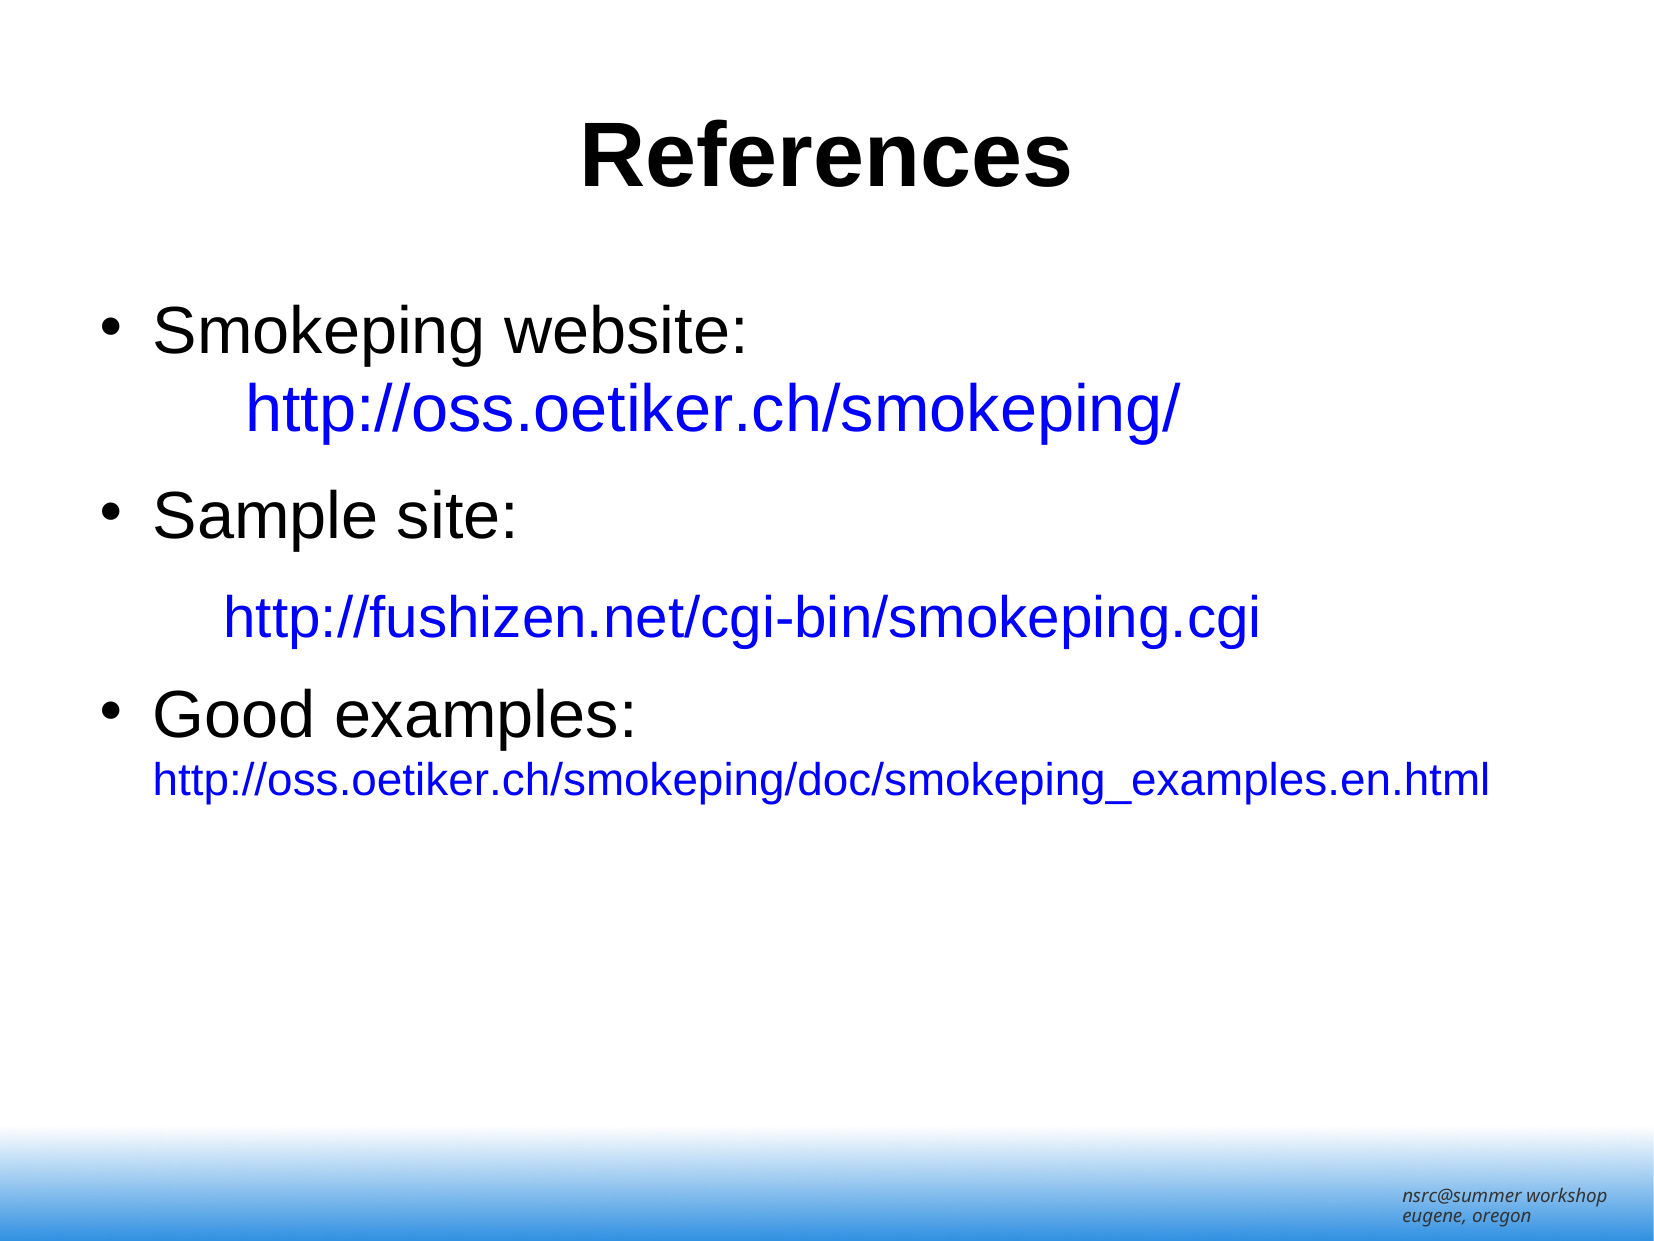

# References
Smokeping website:
 http://oss.oetiker.ch/smokeping/
Sample site:
http://fushizen.net/cgi-bin/smokeping.cgi
Good examples:		http://oss.oetiker.ch/smokeping/doc/smokeping_examples.en.html